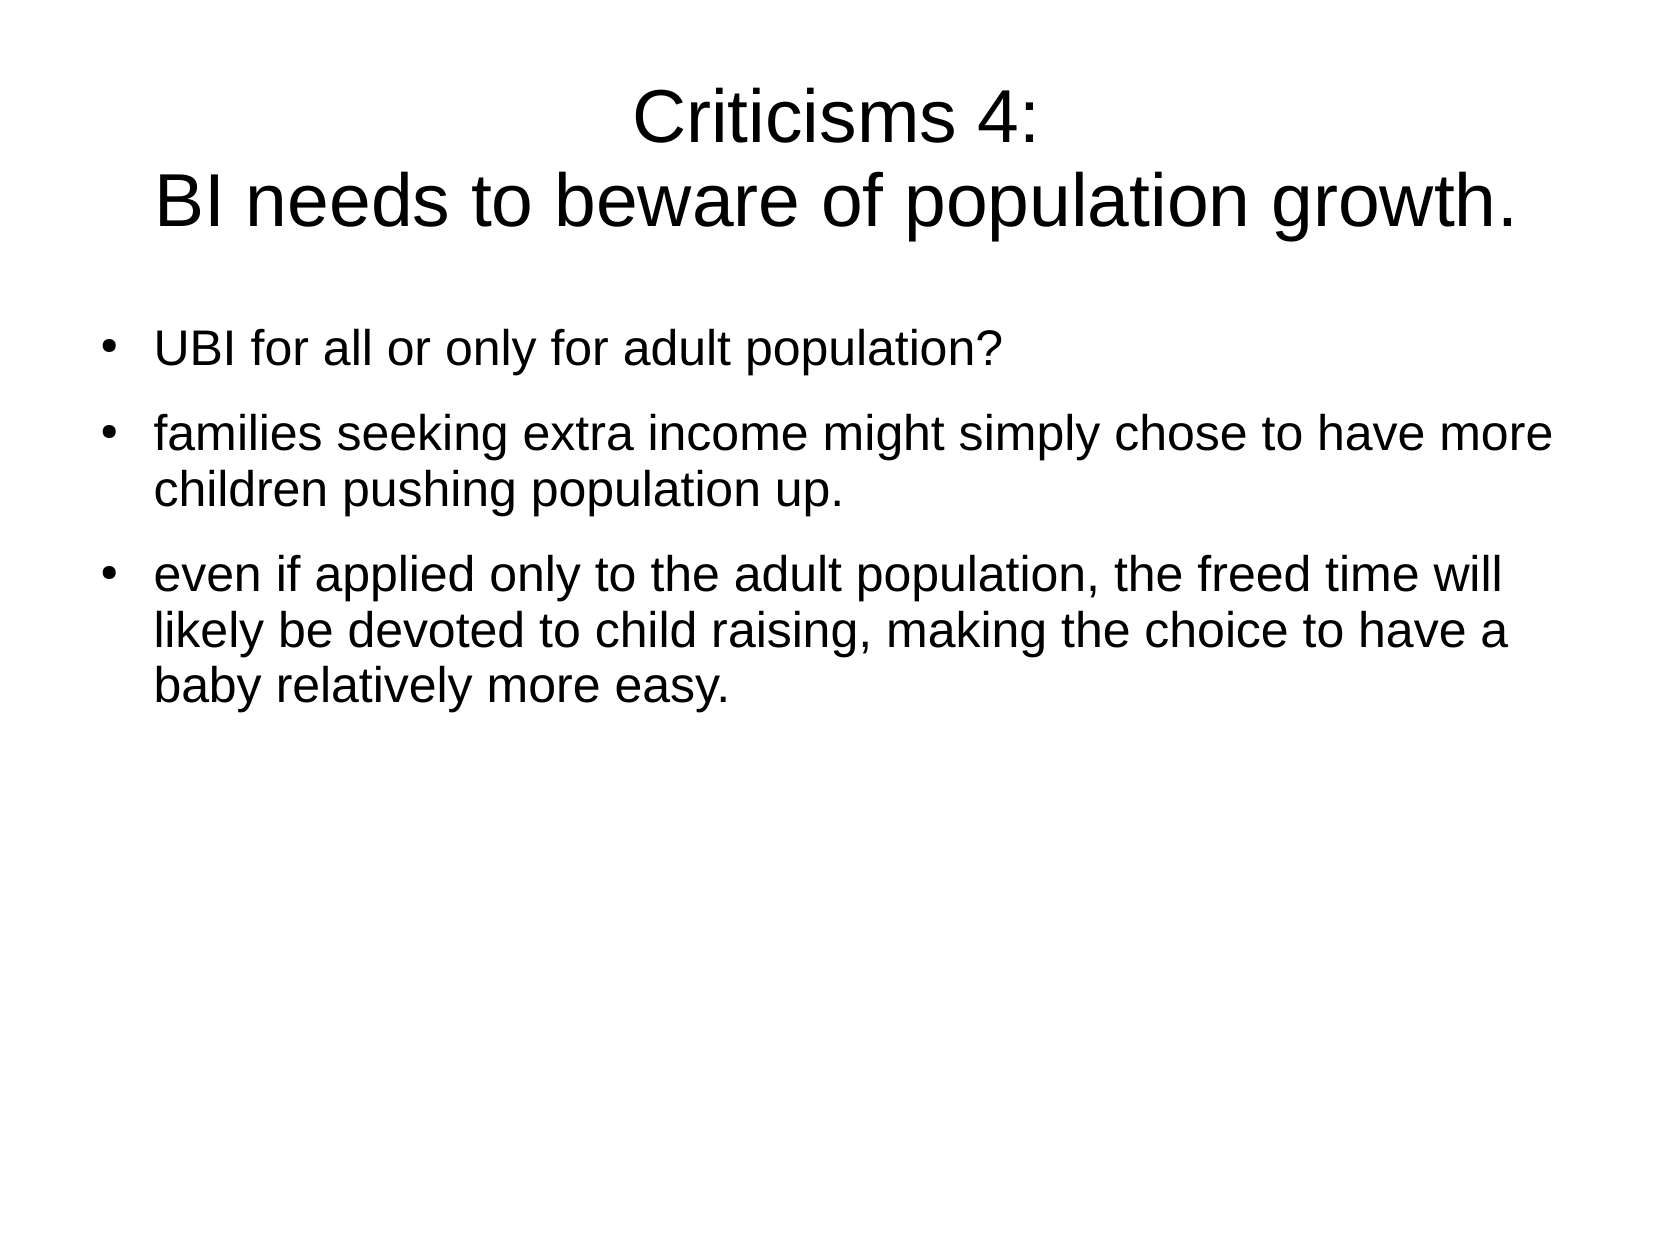

Criticisms 4:
BI needs to beware of population growth.
# UBI for all or only for adult population?
families seeking extra income might simply chose to have more children pushing population up.
even if applied only to the adult population, the freed time will likely be devoted to child raising, making the choice to have a baby relatively more easy.